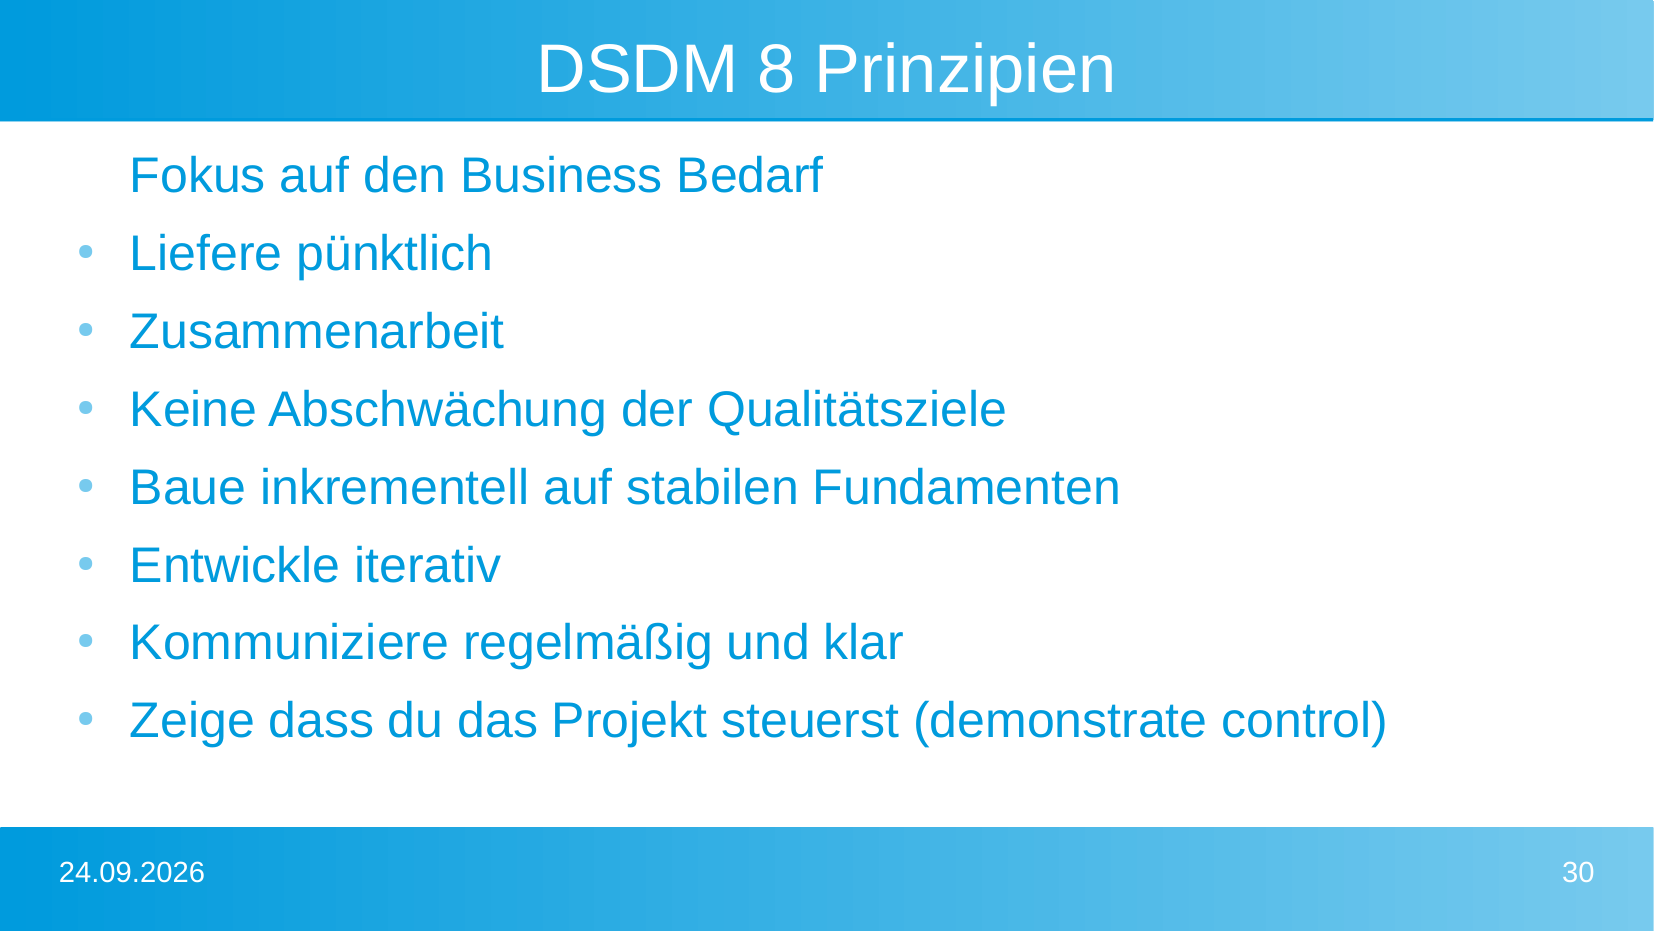

# DSDM 8 Prinzipien
Fokus auf den Business Bedarf
Liefere pünktlich
Zusammenarbeit
Keine Abschwächung der Qualitätsziele
Baue inkrementell auf stabilen Fundamenten
Entwickle iterativ
Kommuniziere regelmäßig und klar
Zeige dass du das Projekt steuerst (demonstrate control)
30